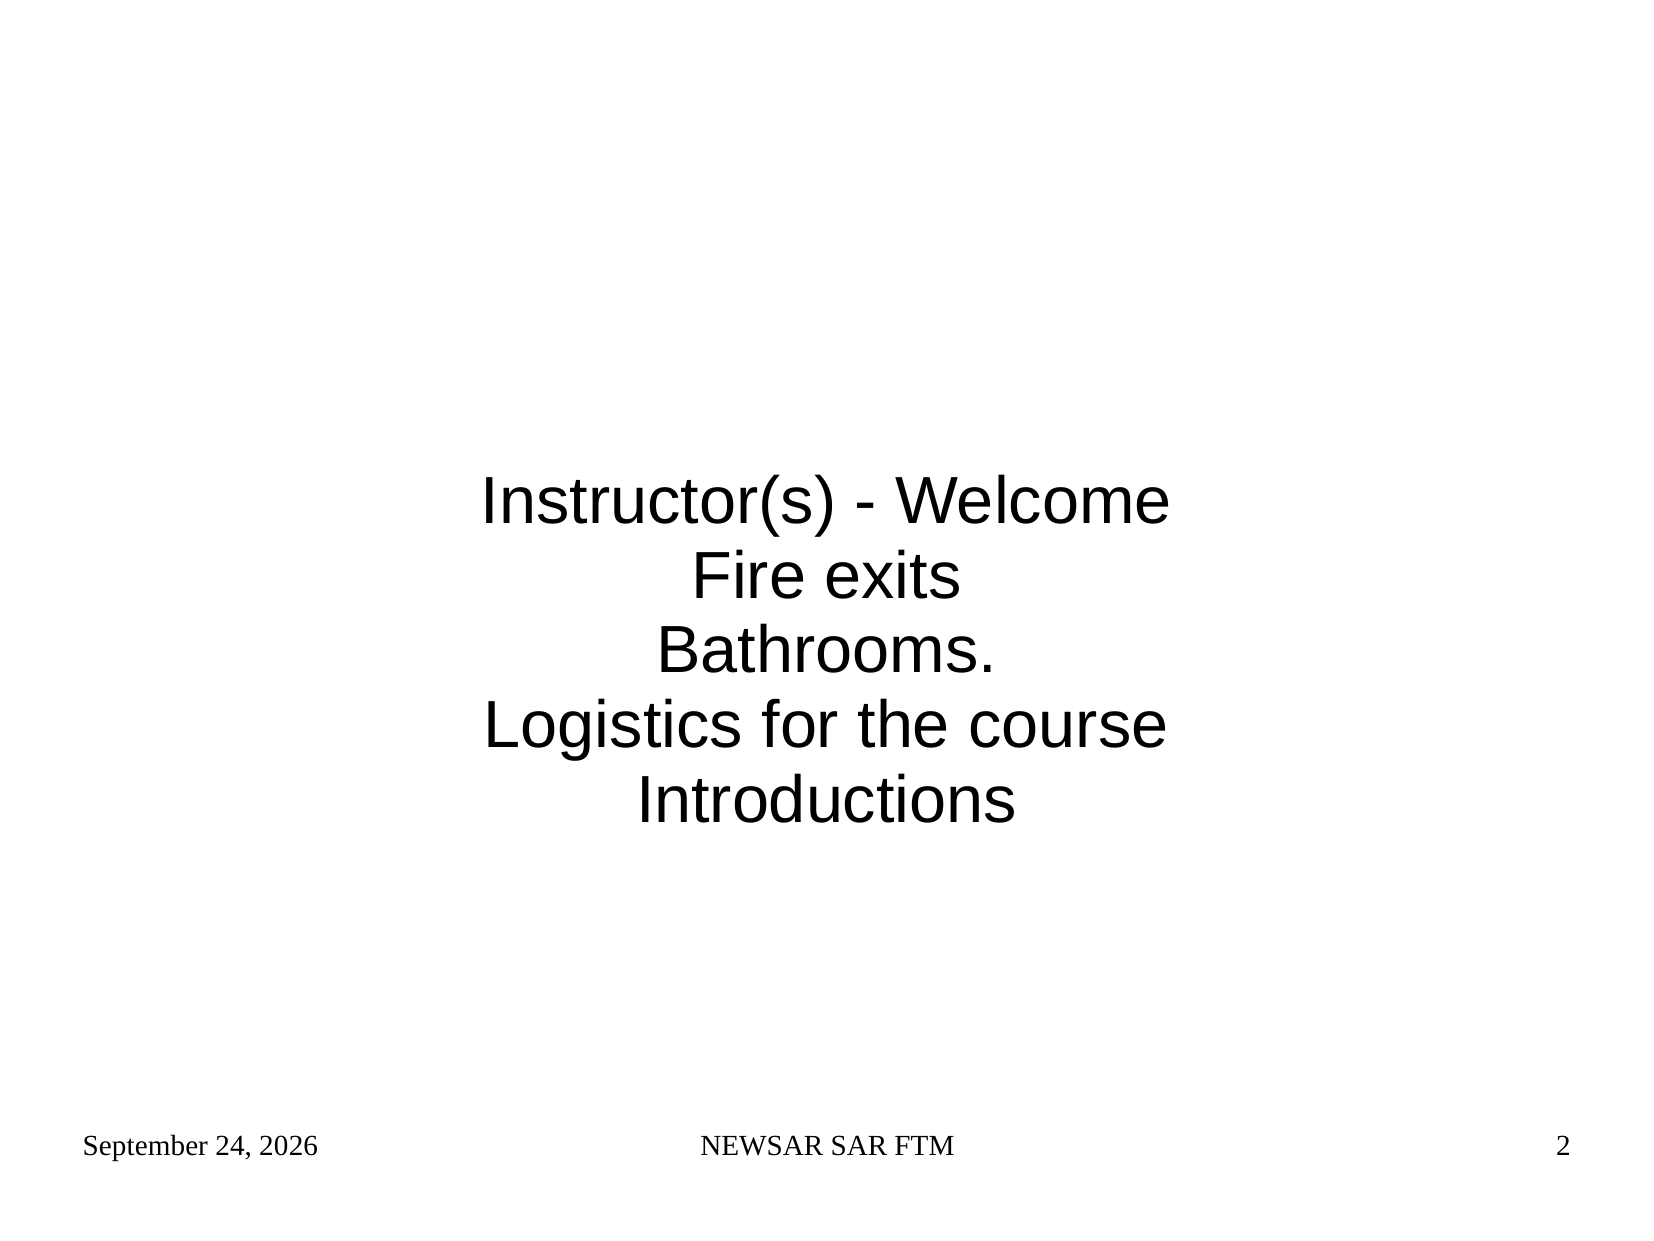

# Instructor(s) - Welcome
Fire exits
Bathrooms.
Logistics for the course
Introductions
NEWSAR SAR FTM
2